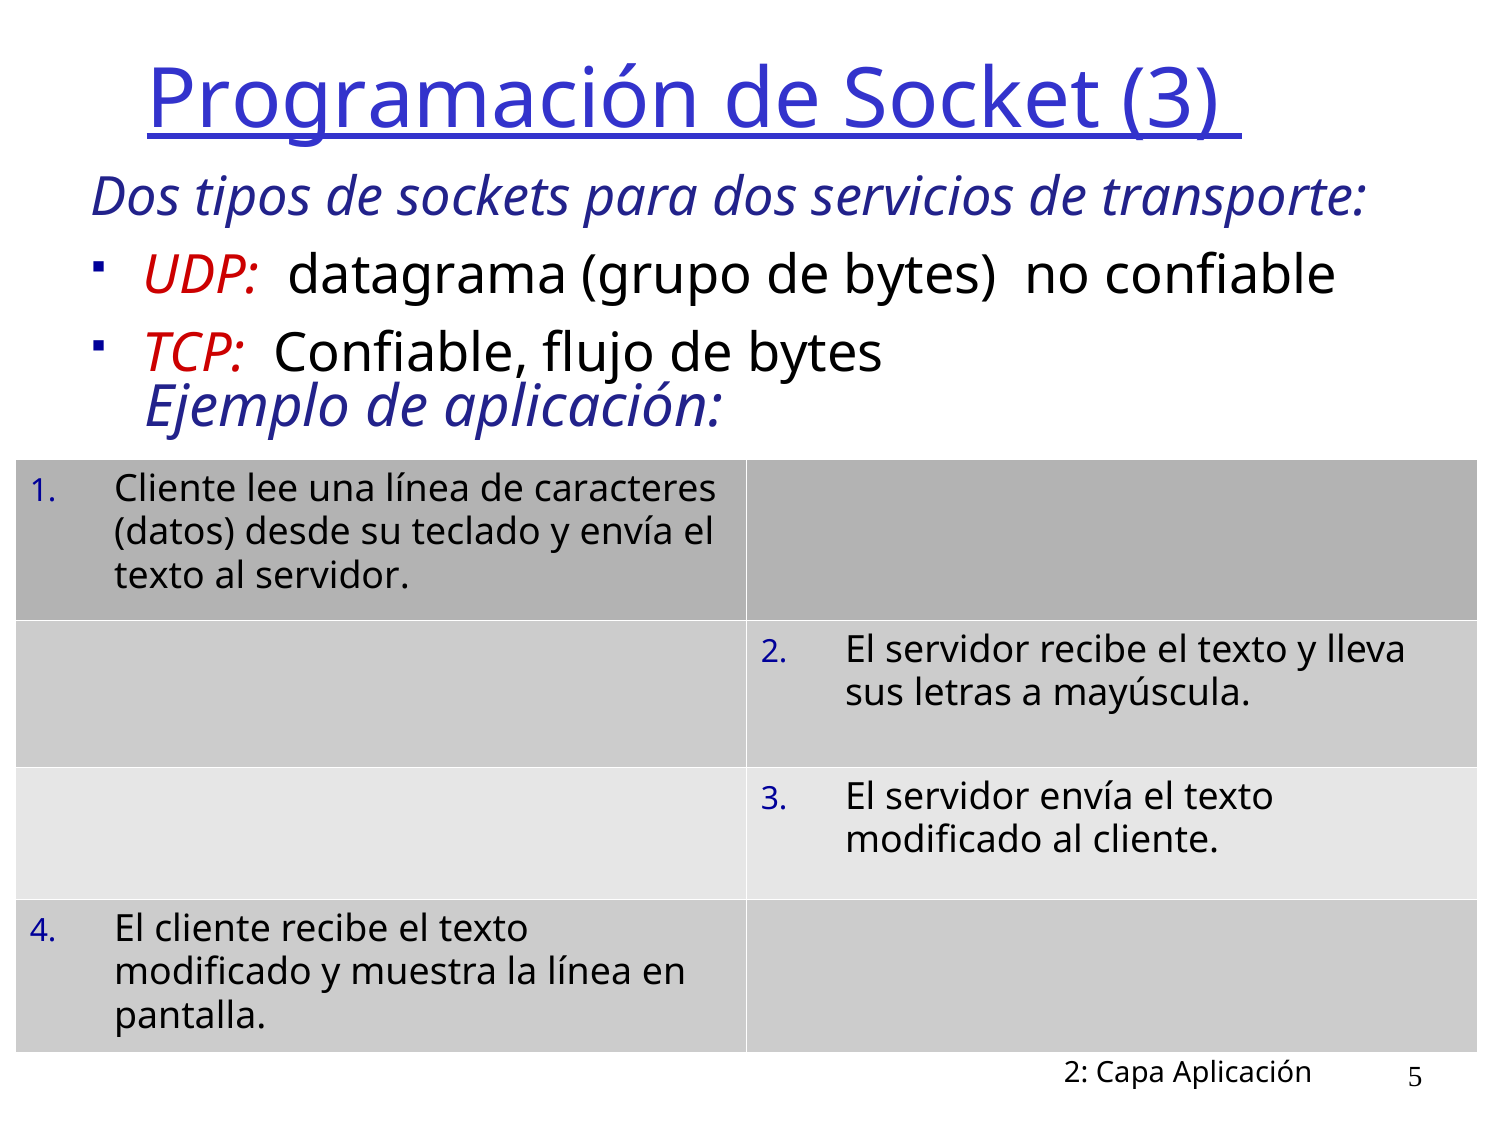

# Programación de Socket (3)
Dos tipos de sockets para dos servicios de transporte:
UDP: datagrama (grupo de bytes) no confiable
TCP: Confiable, flujo de bytes
Ejemplo de aplicación:
| Cliente lee una línea de caracteres (datos) desde su teclado y envía el texto al servidor. | |
| --- | --- |
| | El servidor recibe el texto y lleva sus letras a mayúscula. |
| | El servidor envía el texto modificado al cliente. |
| El cliente recibe el texto modificado y muestra la línea en pantalla. | |